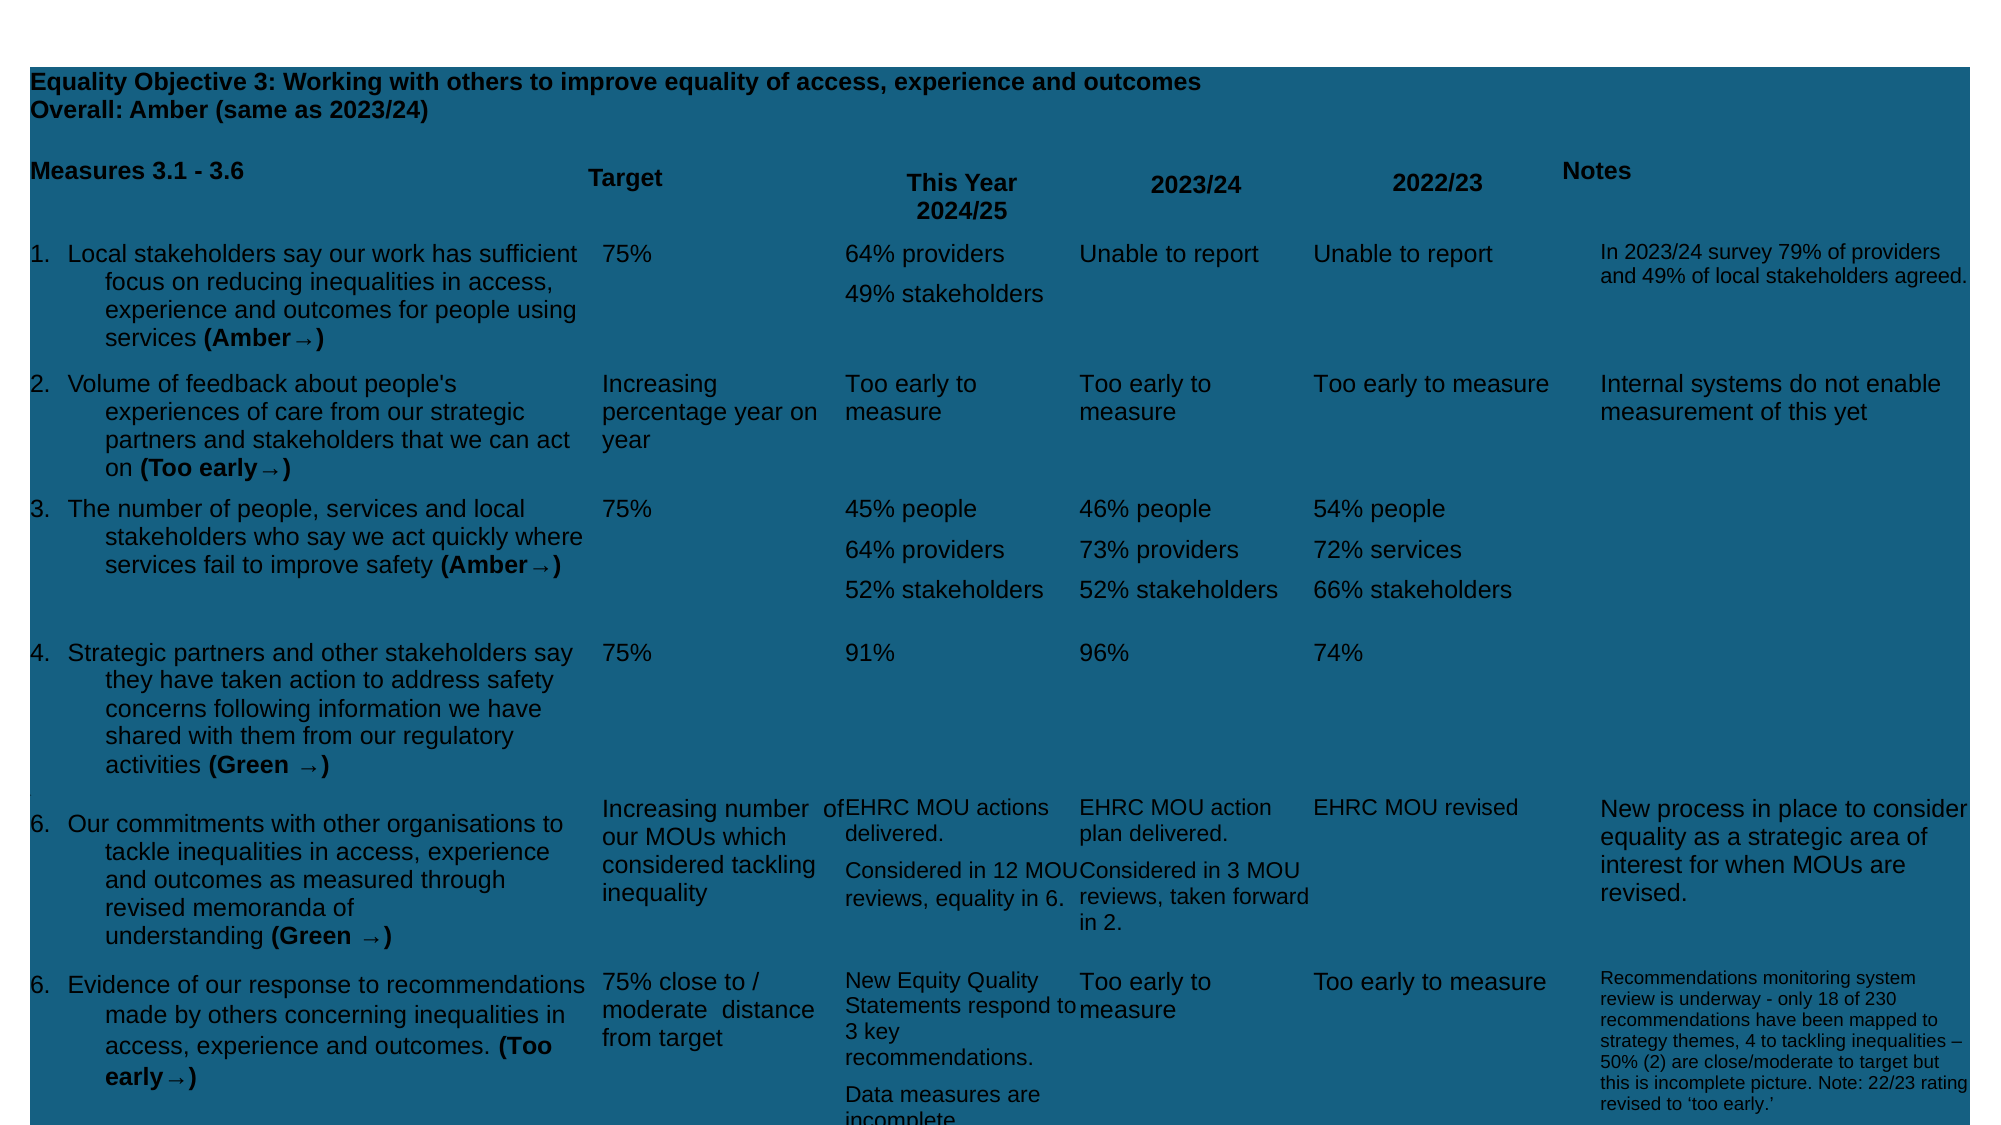

| Equality Objective 3: Working with others to improve equality of access, experience and outcomes Overall: Amber (same as 2023/24) | | | | | |
| --- | --- | --- | --- | --- | --- |
| Measures 3.1 - 3.6 | Target | This Year 2024/25 | 2023/24 | 2022/23 | Notes |
| Local stakeholders say our work has sufficient focus on reducing inequalities in access, experience and outcomes for people using services (Amber→) | 75% | 64% providers 49% stakeholders | Unable to report | Unable to report | In 2023/24 survey 79% of providers and 49% of local stakeholders agreed. |
| Volume of feedback about people's experiences of care from our strategic partners and stakeholders that we can act on (Too early→) | Increasing percentage year on year | Too early to measure | Too early to measure | Too early to measure | Internal systems do not enable measurement of this yet |
| The number of people, services and local stakeholders who say we act quickly where services fail to improve safety (Amber→) | 75% | 45% people 64% providers 52% stakeholders | 46% people 73% providers 52% stakeholders | 54% people 72% services 66% stakeholders | |
| Strategic partners and other stakeholders say they have taken action to address safety concerns following information we have shared with them from our regulatory activities (Green →) | 75% | 91% | 96% | 74% | |
| Our commitments with other organisations to tackle inequalities in access, experience and outcomes as measured through revised memoranda of understanding (Green →) | Increasing number of our MOUs which considered tackling inequality | EHRC MOU actions delivered.  Considered in 12 MOU reviews, equality in 6. | EHRC MOU action plan delivered.  Considered in 3 MOU reviews, taken forward in 2. | EHRC MOU revised | New process in place to consider equality as a strategic area of interest for when MOUs are revised. |
| Evidence of our response to recommendations made by others concerning inequalities in access, experience and outcomes. (Too early→) | 75% close to / moderate  distance from target | New Equity Quality Statements respond to 3 key recommendations. Data measures are incomplete. | Too early to measure | Too early to measure | Recommendations monitoring system review is underway - only 18 of 230 recommendations have been mapped to strategy themes, 4 to tackling inequalities – 50% (2) are close/moderate to target but this is incomplete picture. Note: 22/23 rating revised to ‘too early.’ |
# Measures of Success by Equality Objective 2022/25 EO3